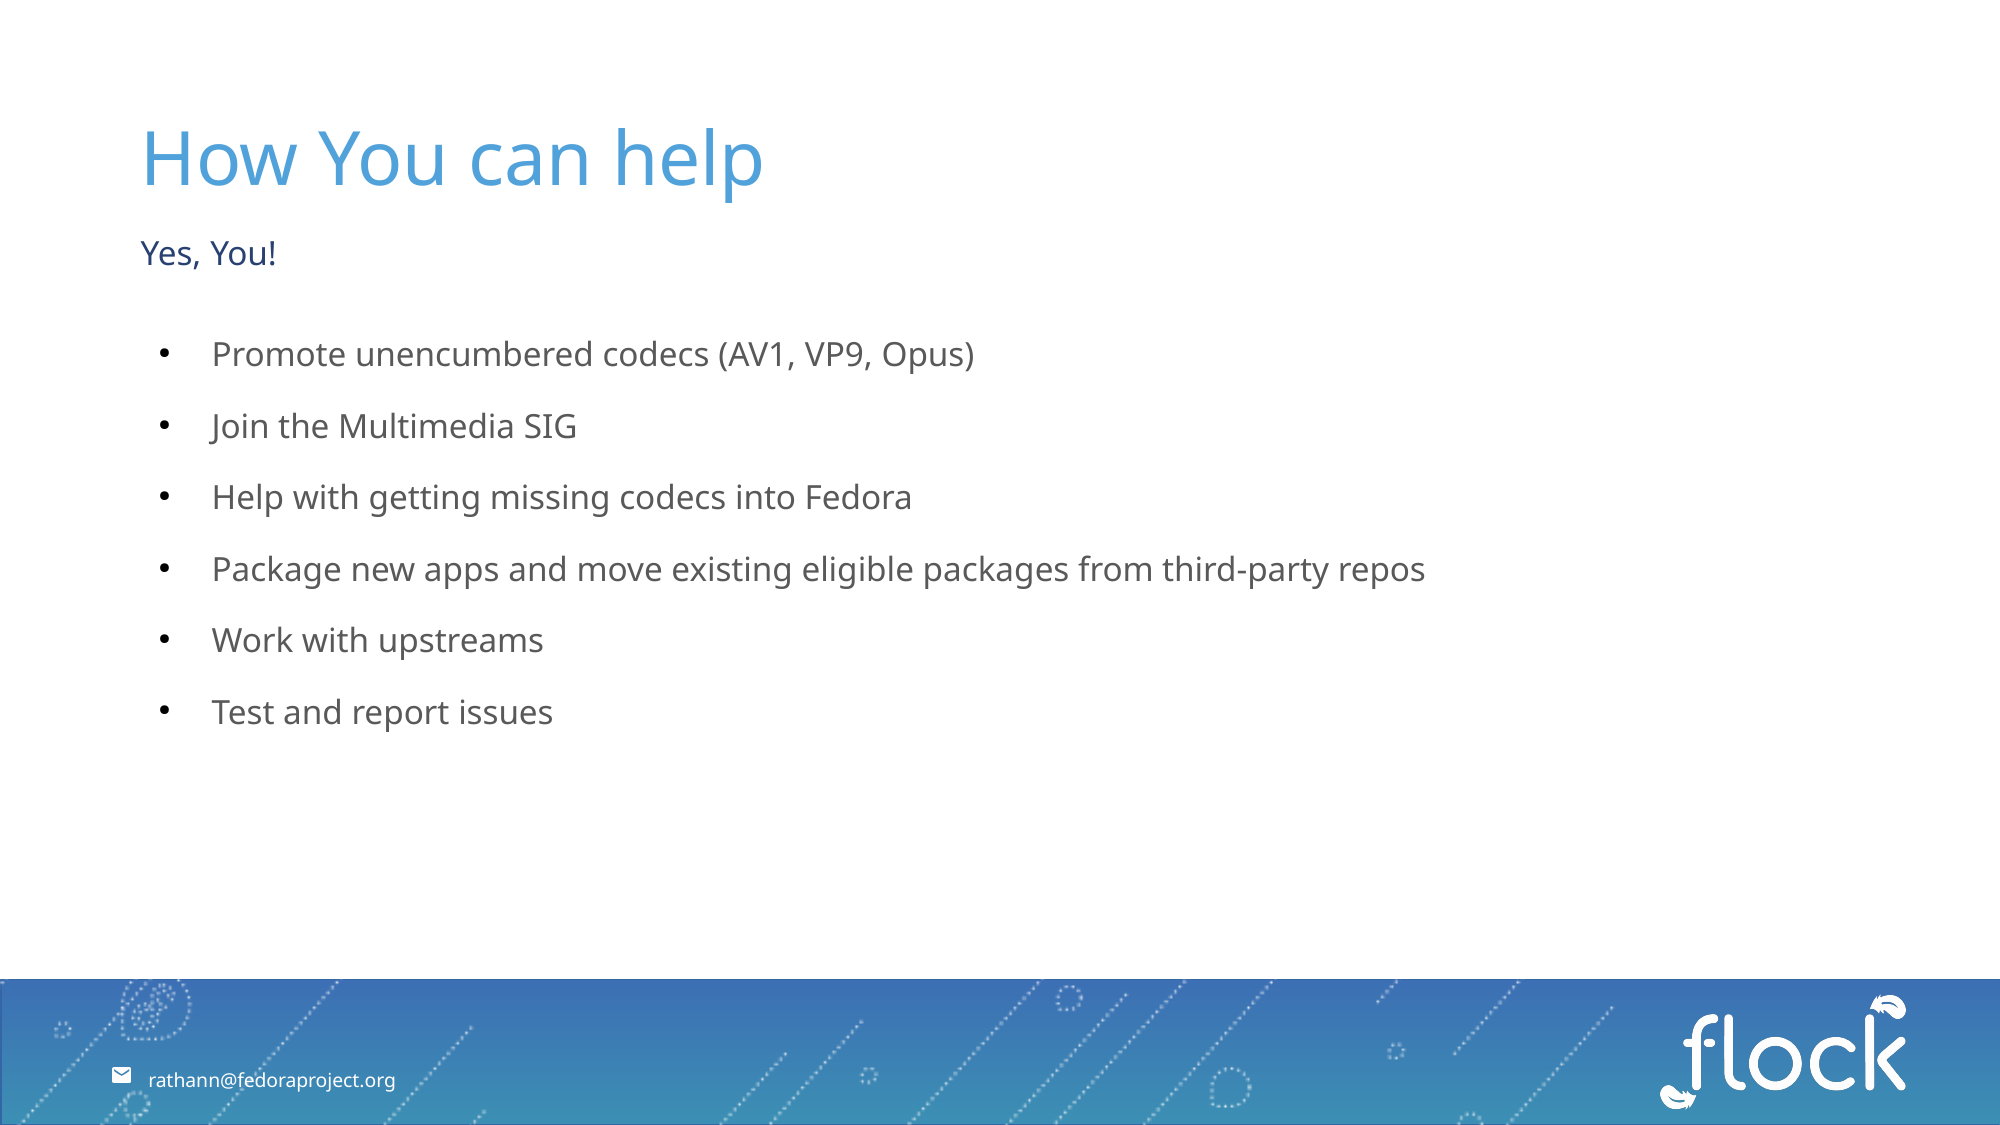

# How You can help
Yes, You!
Promote unencumbered codecs (AV1, VP9, Opus)
Join the Multimedia SIG
Help with getting missing codecs into Fedora
Package new apps and move existing eligible packages from third-party repos
Work with upstreams
Test and report issues
rathann@fedoraproject.org